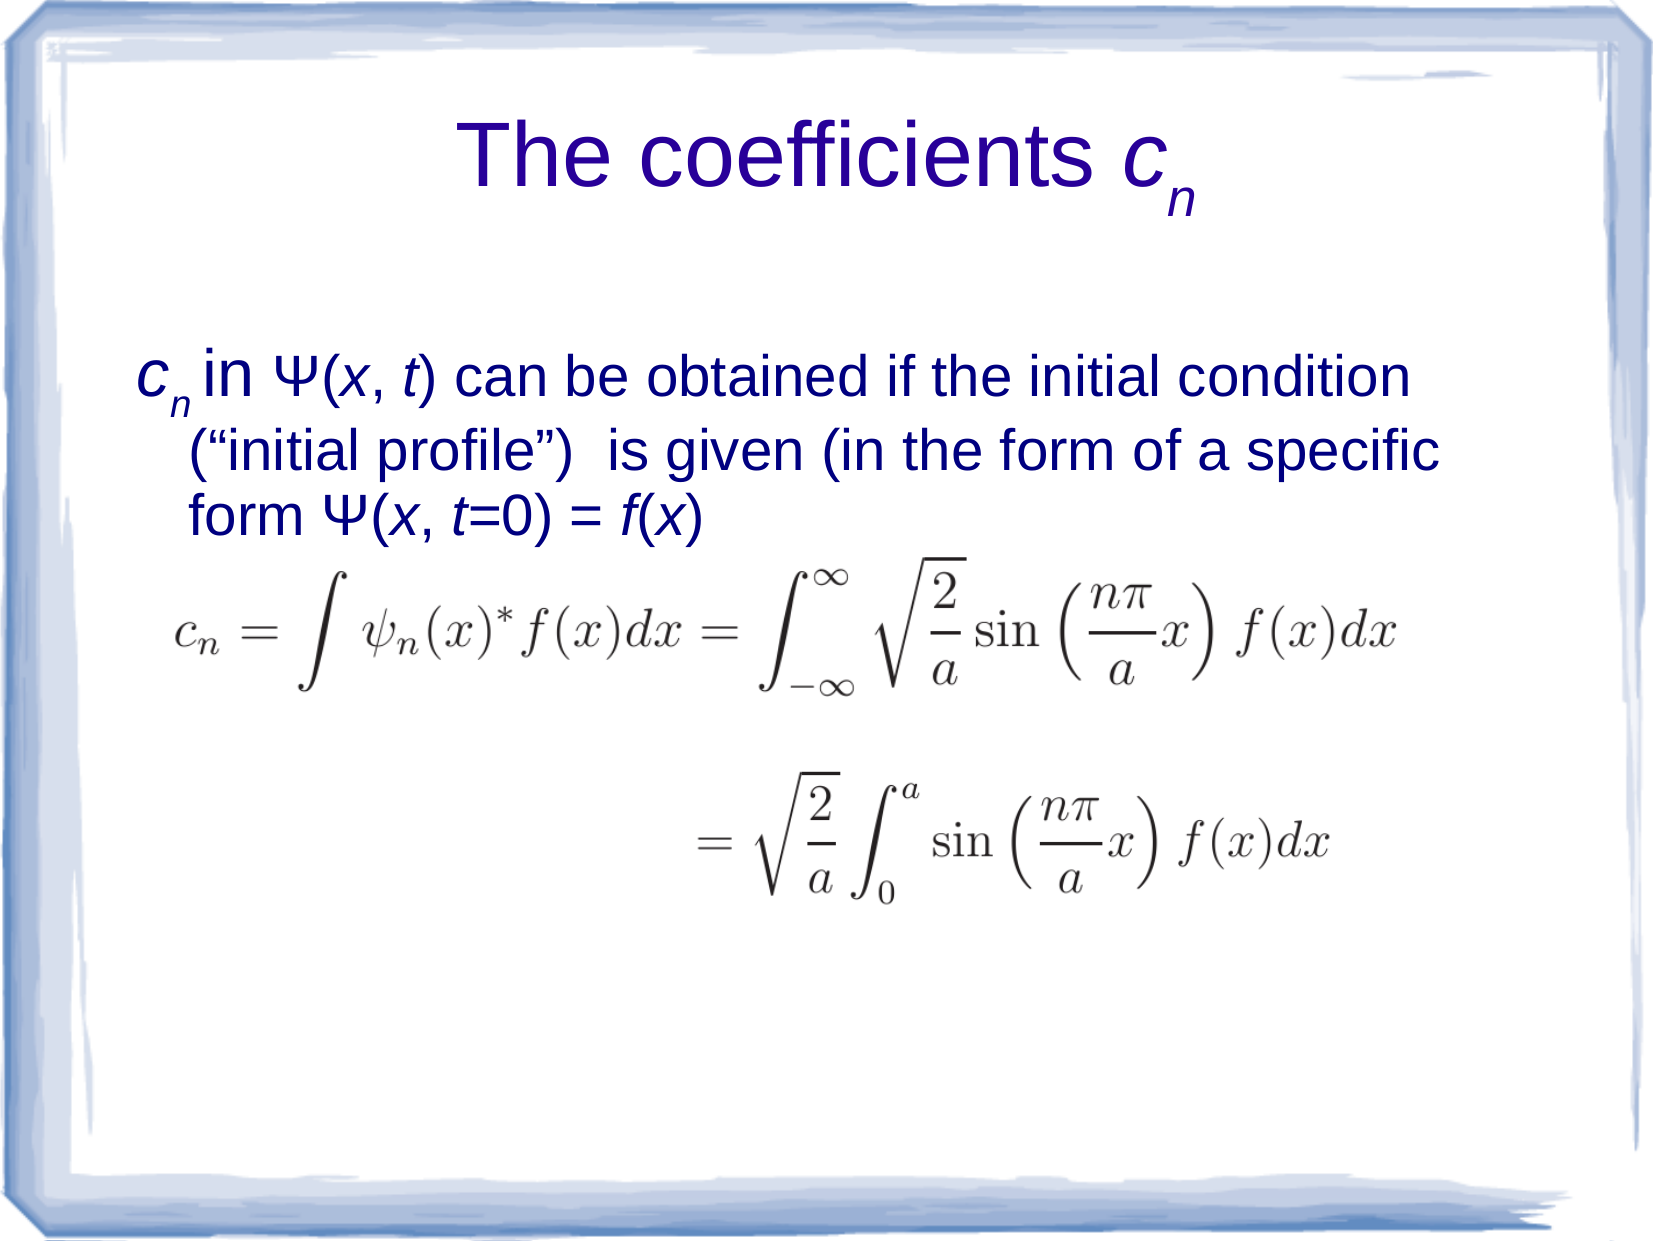

# The coefficients cn
cn in Ψ(x, t) can be obtained if the initial condition (“initial profile”) is given (in the form of a specific form Ψ(x, t=0) = f(x)